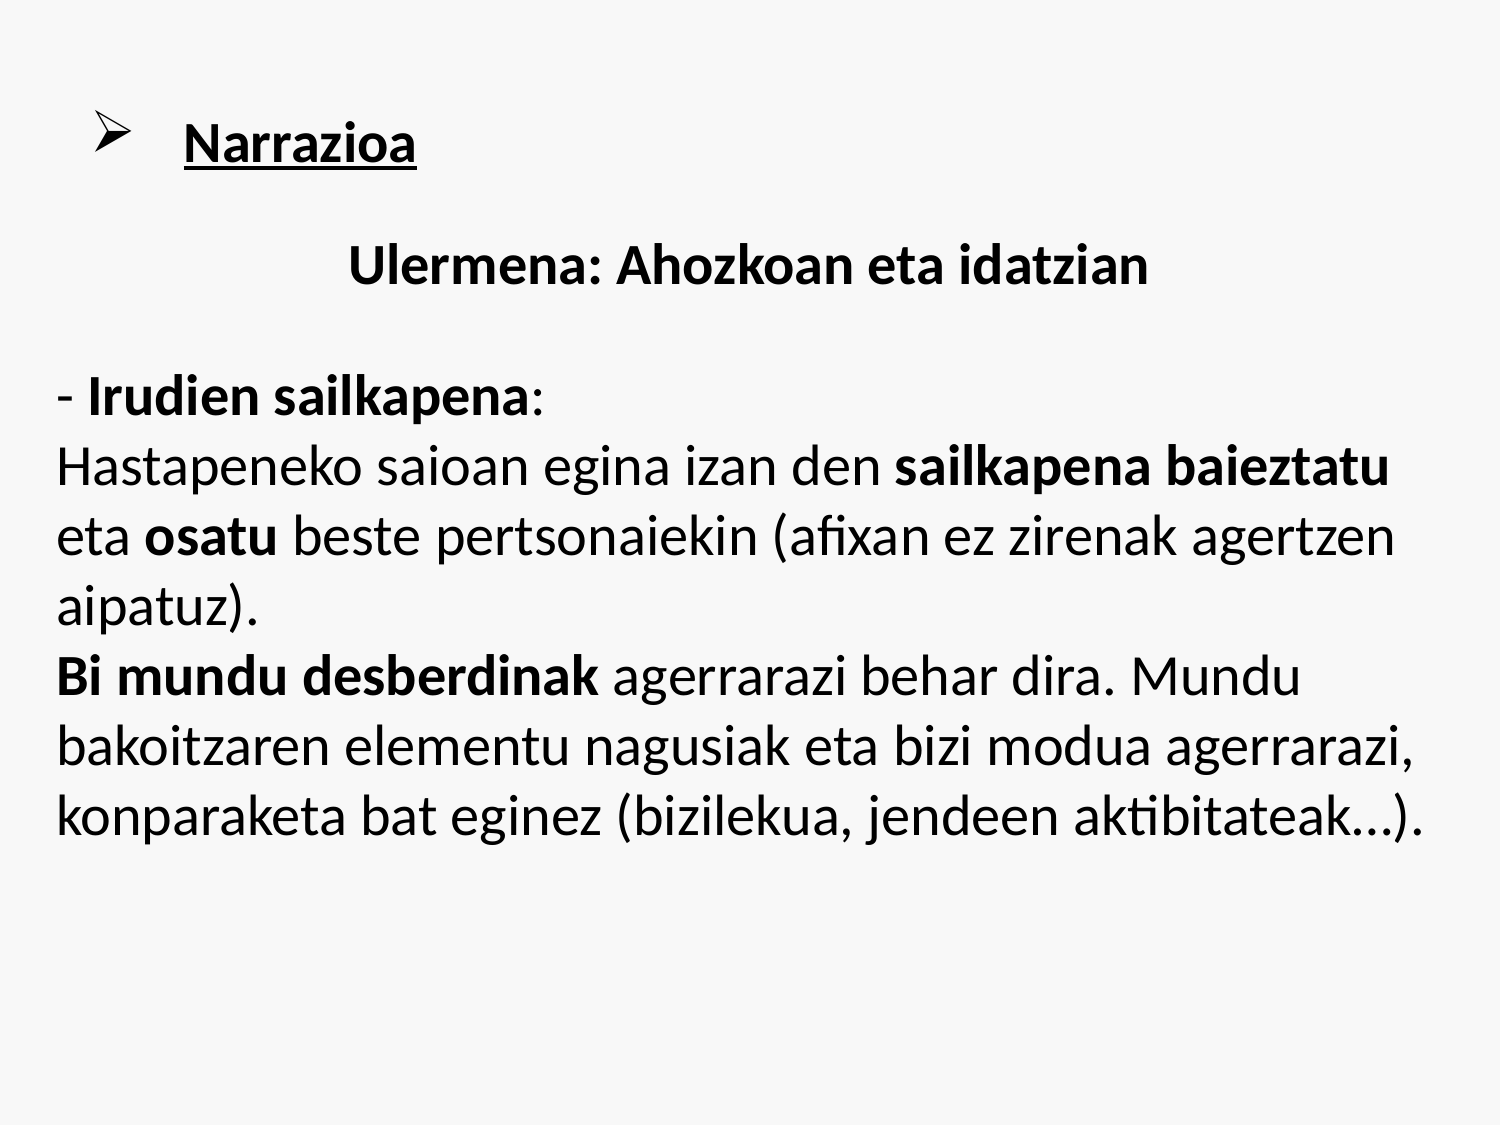

# Narrazioa
Ulermena: Ahozkoan eta idatzian
- Irudien sailkapena:
Hastapeneko saioan egina izan den sailkapena baieztatu eta osatu beste pertsonaiekin (afixan ez zirenak agertzen aipatuz).
Bi mundu desberdinak agerrarazi behar dira. Mundu bakoitzaren elementu nagusiak eta bizi modua agerrarazi, konparaketa bat eginez (bizilekua, jendeen aktibitateak…).